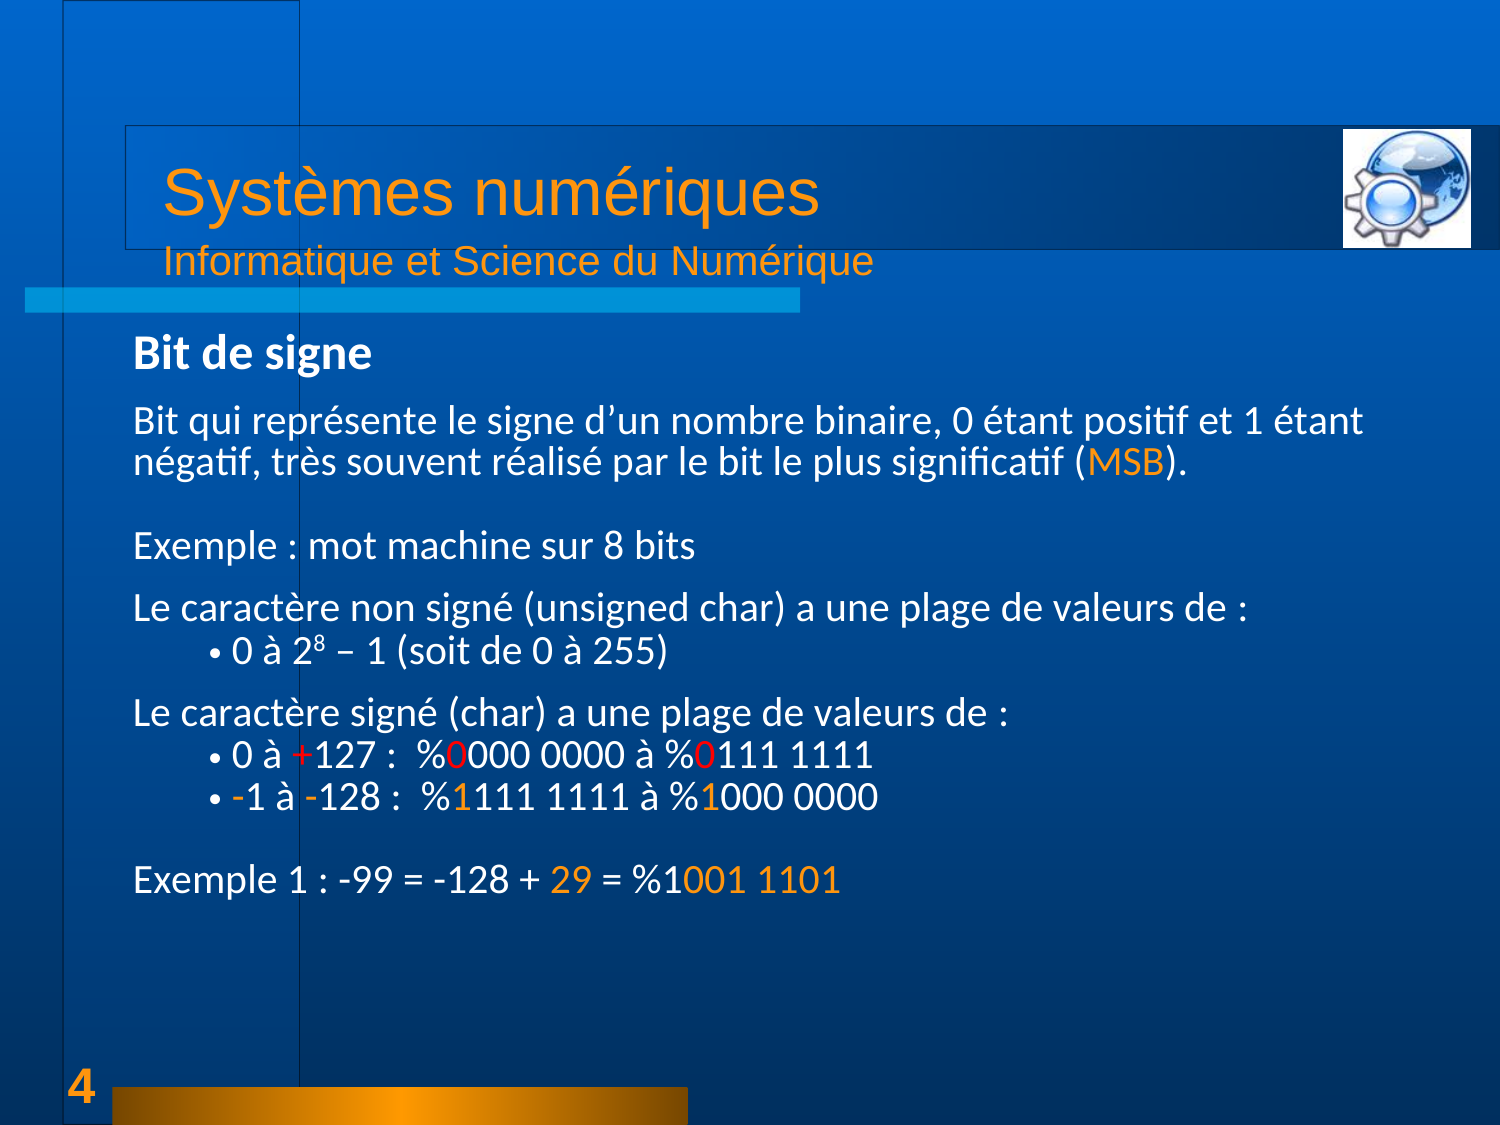

Bit de signe
Bit qui représente le signe d’un nombre binaire, 0 étant positif et 1 étant négatif, très souvent réalisé par le bit le plus significatif (MSB).
Exemple : mot machine sur 8 bits
Le caractère non signé (unsigned char) a une plage de valeurs de :
 0 à 28 – 1 (soit de 0 à 255)
Le caractère signé (char) a une plage de valeurs de :
 0 à +127 :  %0000 0000 à %0111 1111
 -1 à -128 :  %1111 1111 à %1000 0000
Exemple 1 : -99 = -128 + 29 = %1001 1101